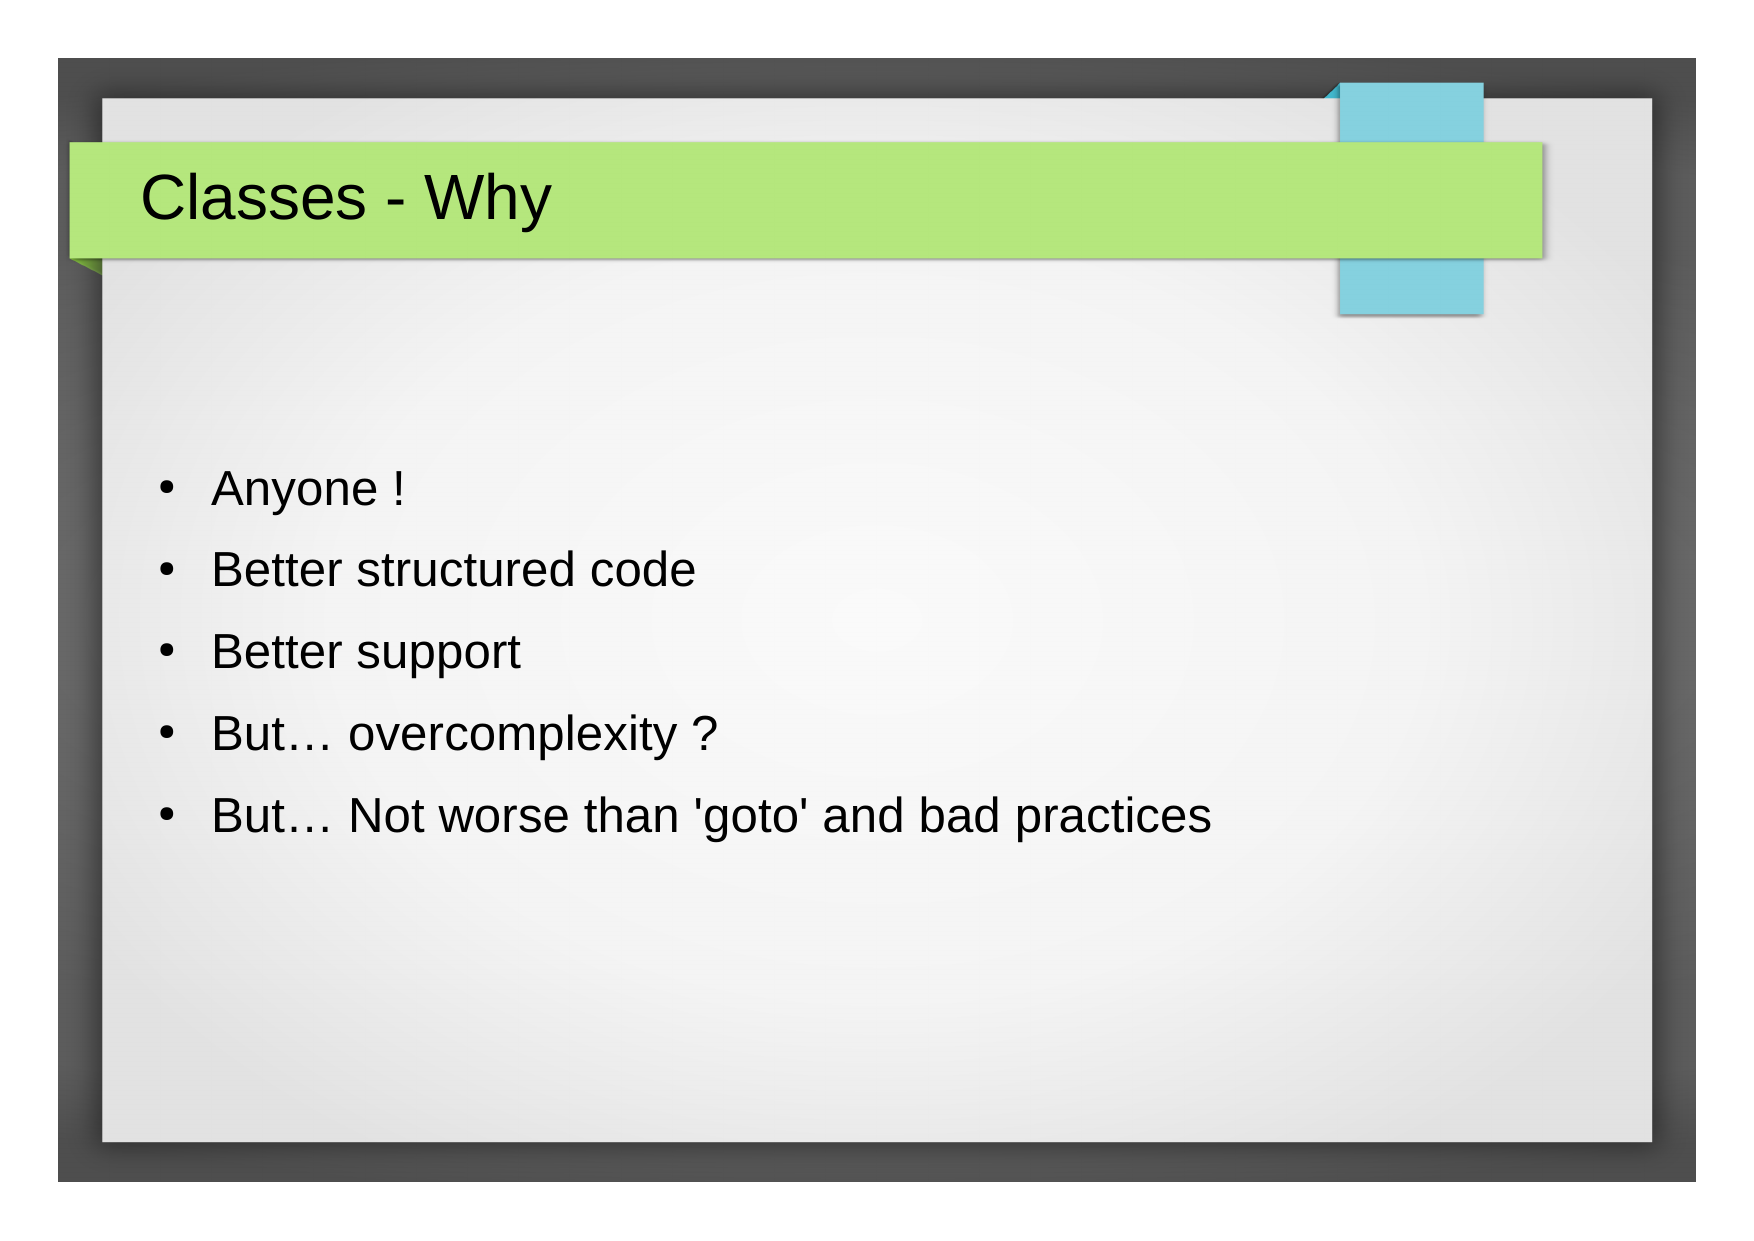

# Classes - Why
Anyone !
Better structured code
Better support
But… overcomplexity ?
But… Not worse than 'goto' and bad practices